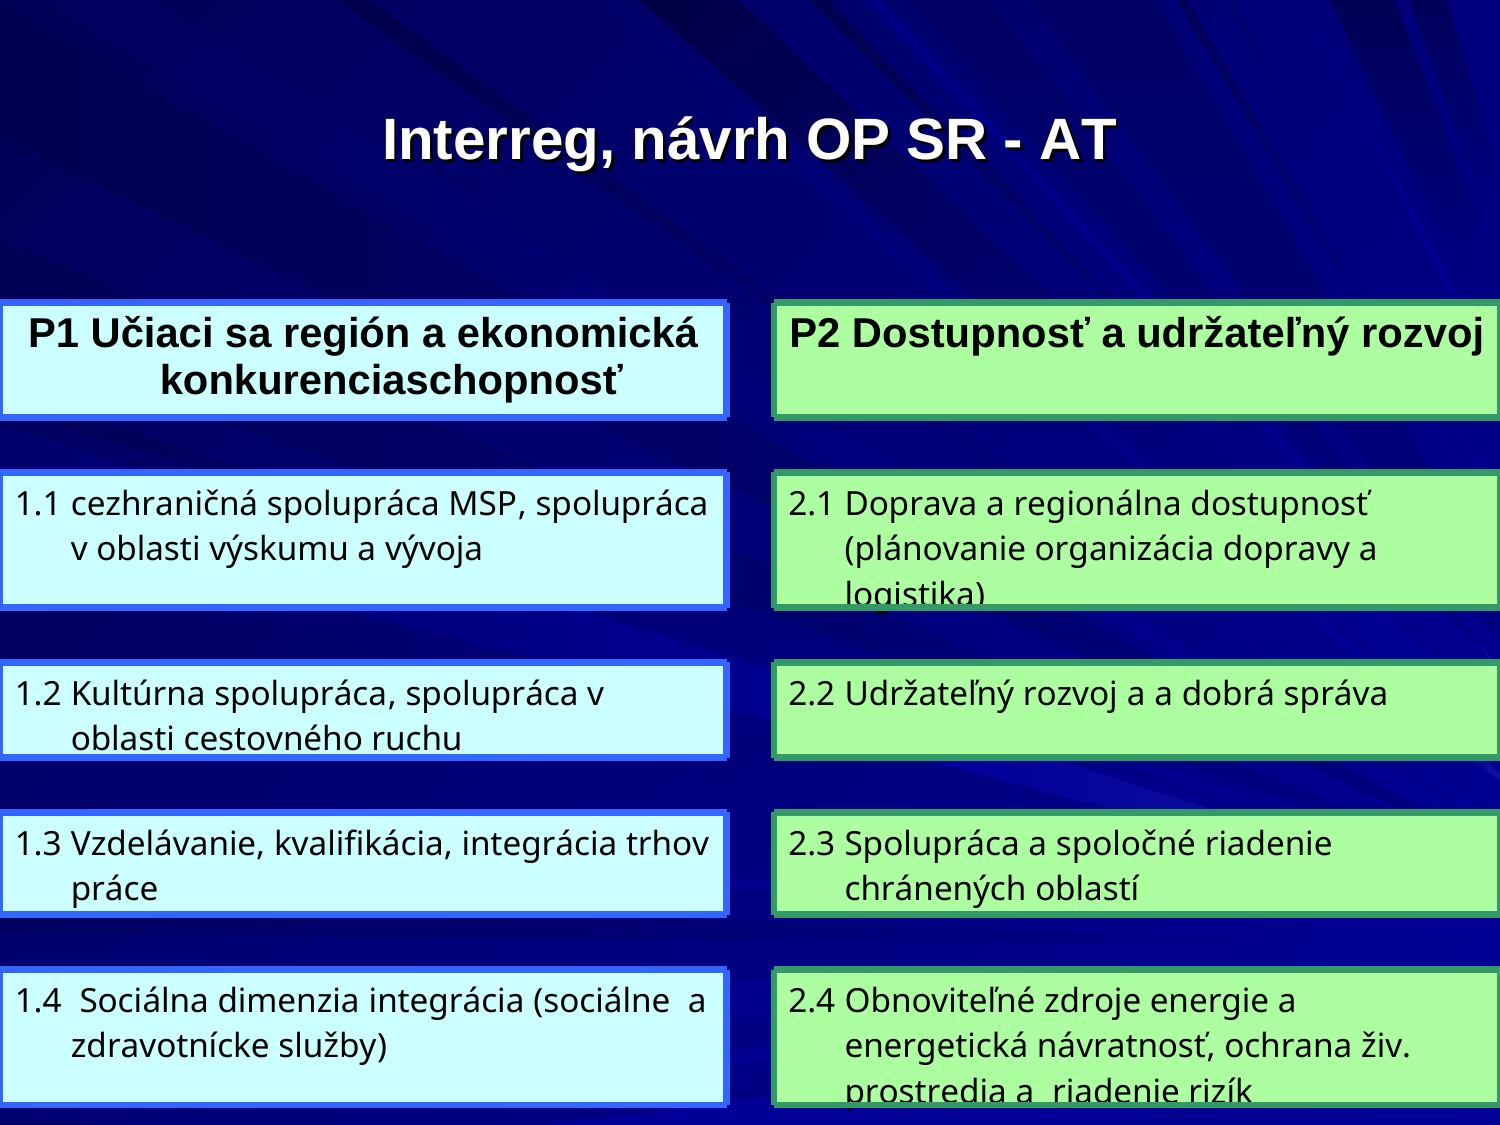

# Interreg, návrh OP SR - AT
P1 Učiaci sa región a ekonomická konkurenciaschopnosť
P2 Dostupnosť a udržateľný rozvoj
1.1	cezhraničná spolupráca MSP, spolupráca v oblasti výskumu a vývoja
2.1	Doprava a regionálna dostupnosť (plánovanie organizácia dopravy a logistika)
1.2	Kultúrna spolupráca, spolupráca v oblasti cestovného ruchu
2.2	Udržateľný rozvoj a a dobrá správa
1.3	Vzdelávanie, kvalifikácia, integrácia trhov práce
2.3	Spolupráca a spoločné riadenie chránených oblastí
1.4	 Sociálna dimenzia integrácia (sociálne a zdravotnícke služby)
2.4	Obnoviteľné zdroje energie a energetická návratnosť, ochrana živ. prostredia a riadenie rizík